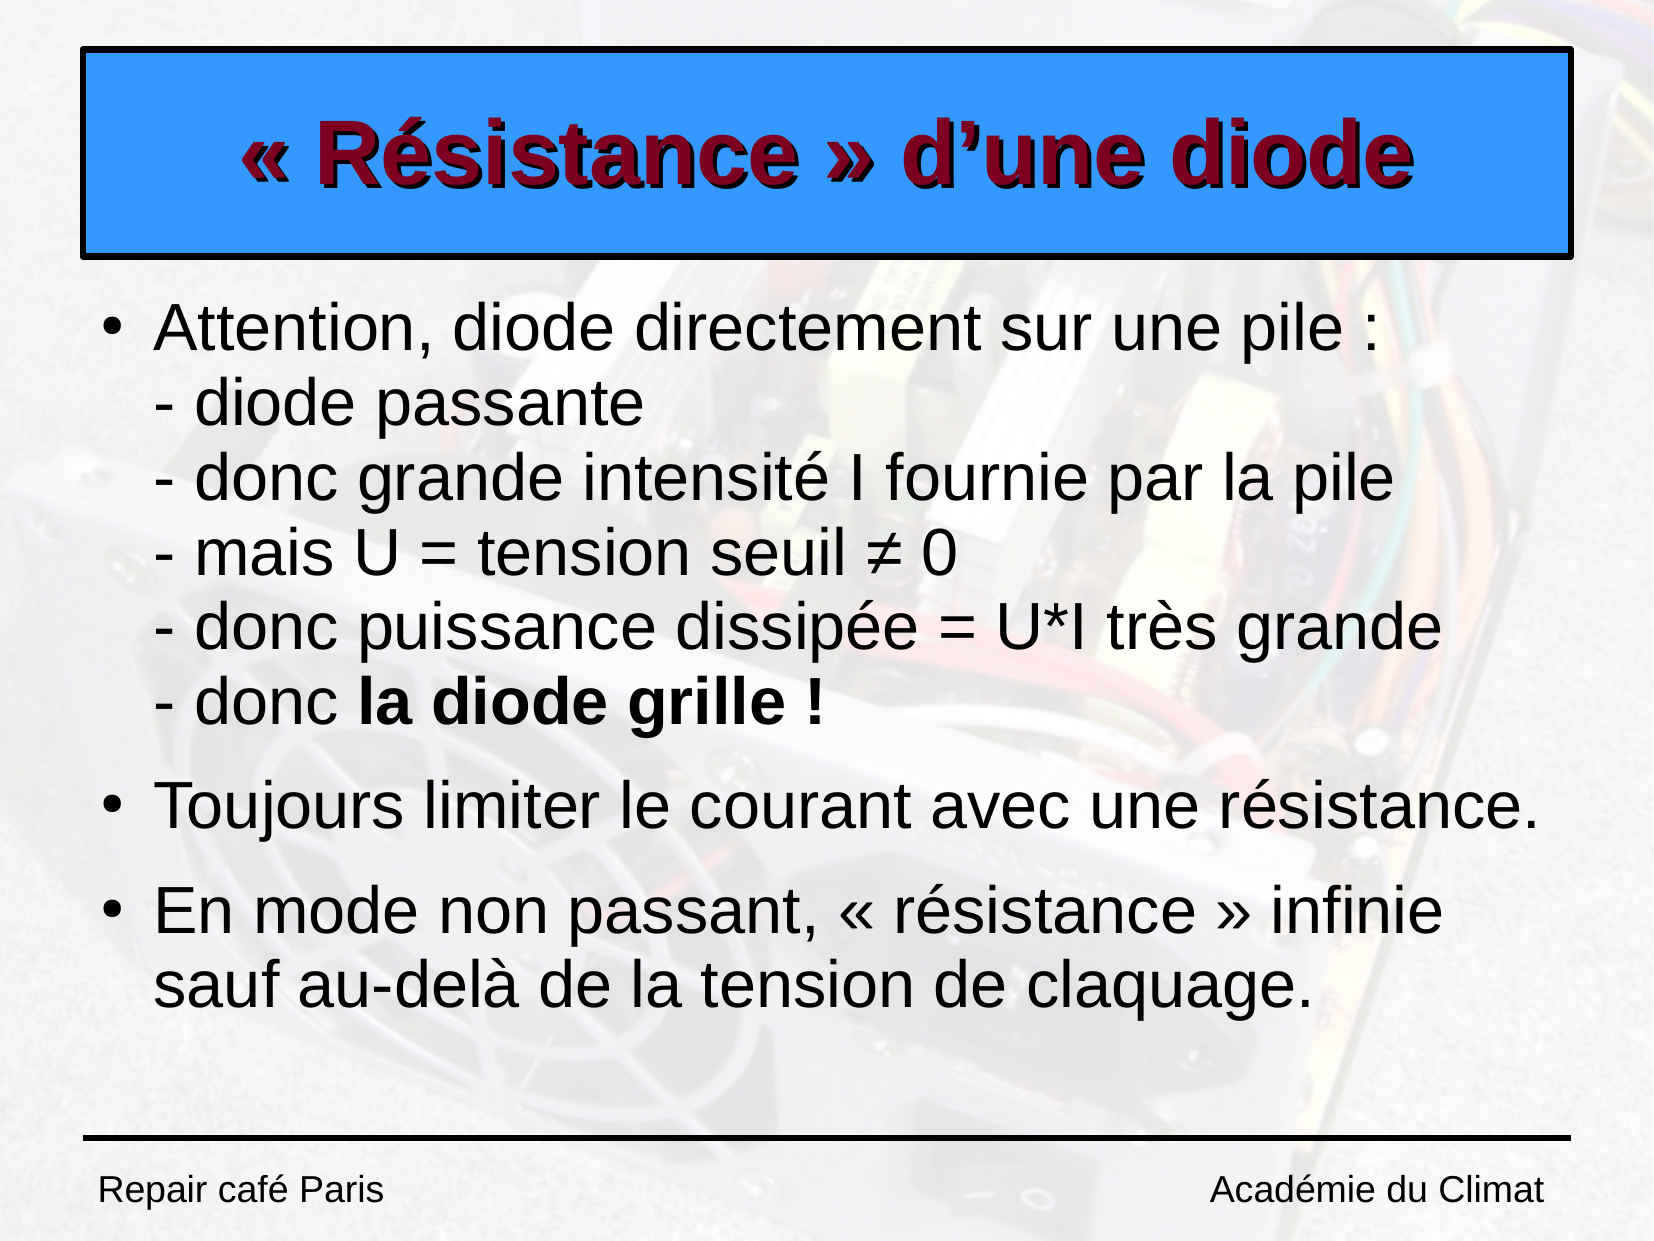

# « Résistance » d’une diode
Attention, diode directement sur une pile :
- diode passante
- donc grande intensité I fournie par la pile
- mais U = tension seuil ≠ 0
- donc puissance dissipée = U*I très grande
- donc la diode grille !
Toujours limiter le courant avec une résistance.
En mode non passant, « résistance » infinie sauf au-delà de la tension de claquage.
Repair café Paris	Académie du Climat